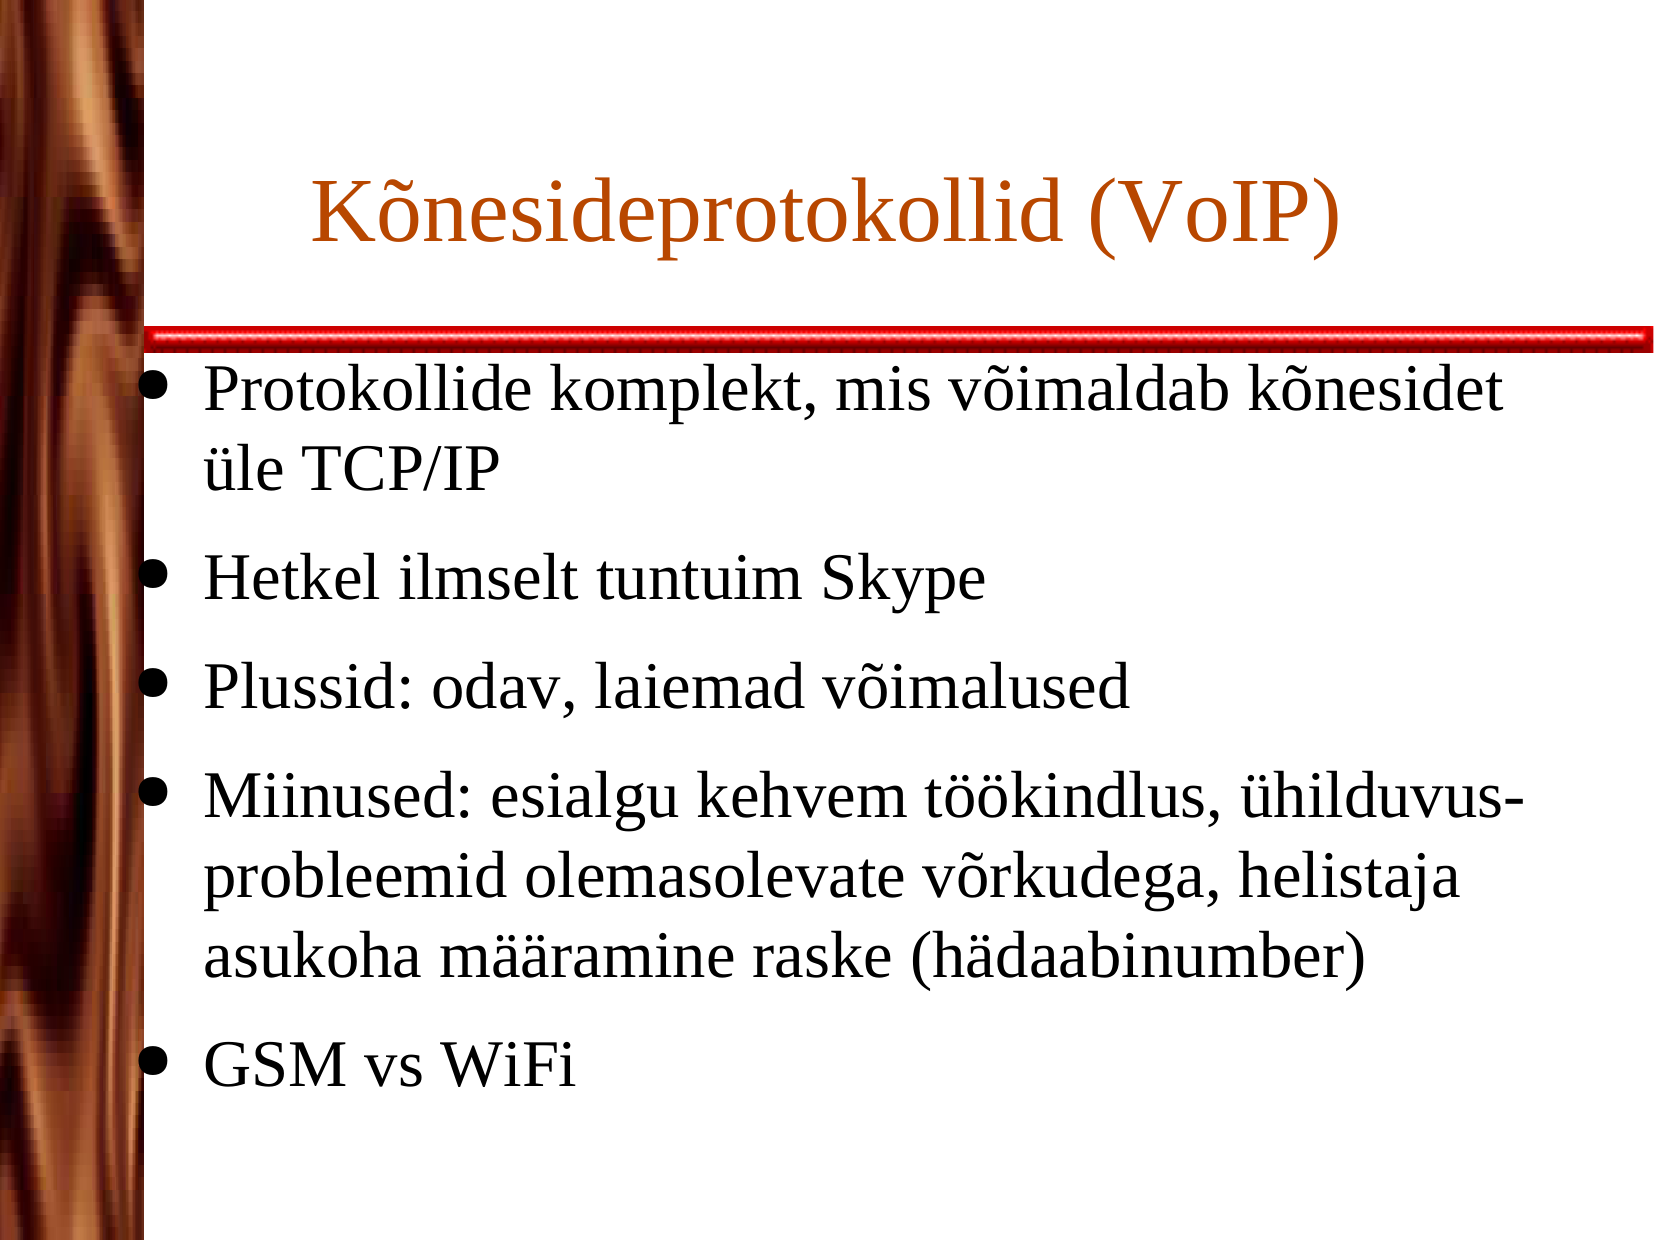

# Kõnesideprotokollid (VoIP)
Protokollide komplekt, mis võimaldab kõnesidet üle TCP/IP
Hetkel ilmselt tuntuim Skype
Plussid: odav, laiemad võimalused
Miinused: esialgu kehvem töökindlus, ühilduvus-probleemid olemasolevate võrkudega, helistaja asukoha määramine raske (hädaabinumber)
GSM vs WiFi